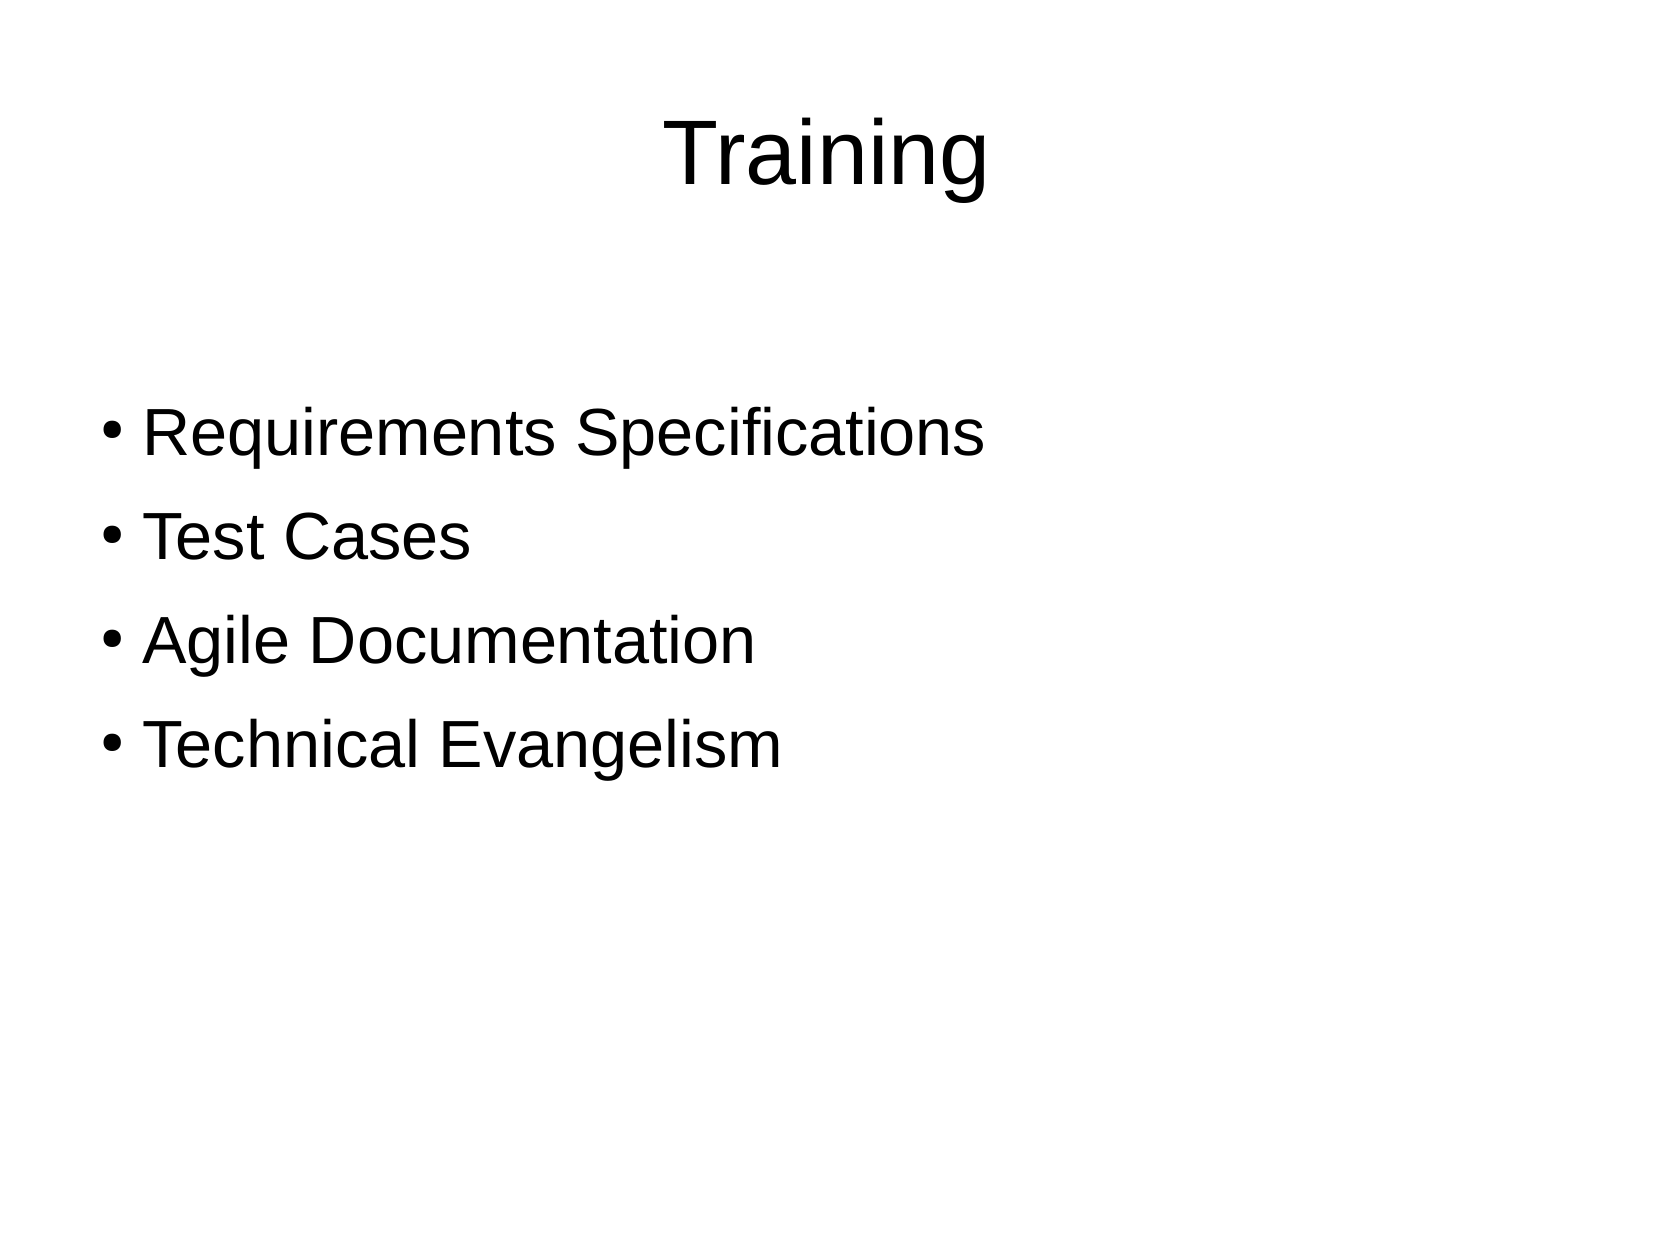

# Training
 Requirements Specifications
 Test Cases
 Agile Documentation
 Technical Evangelism